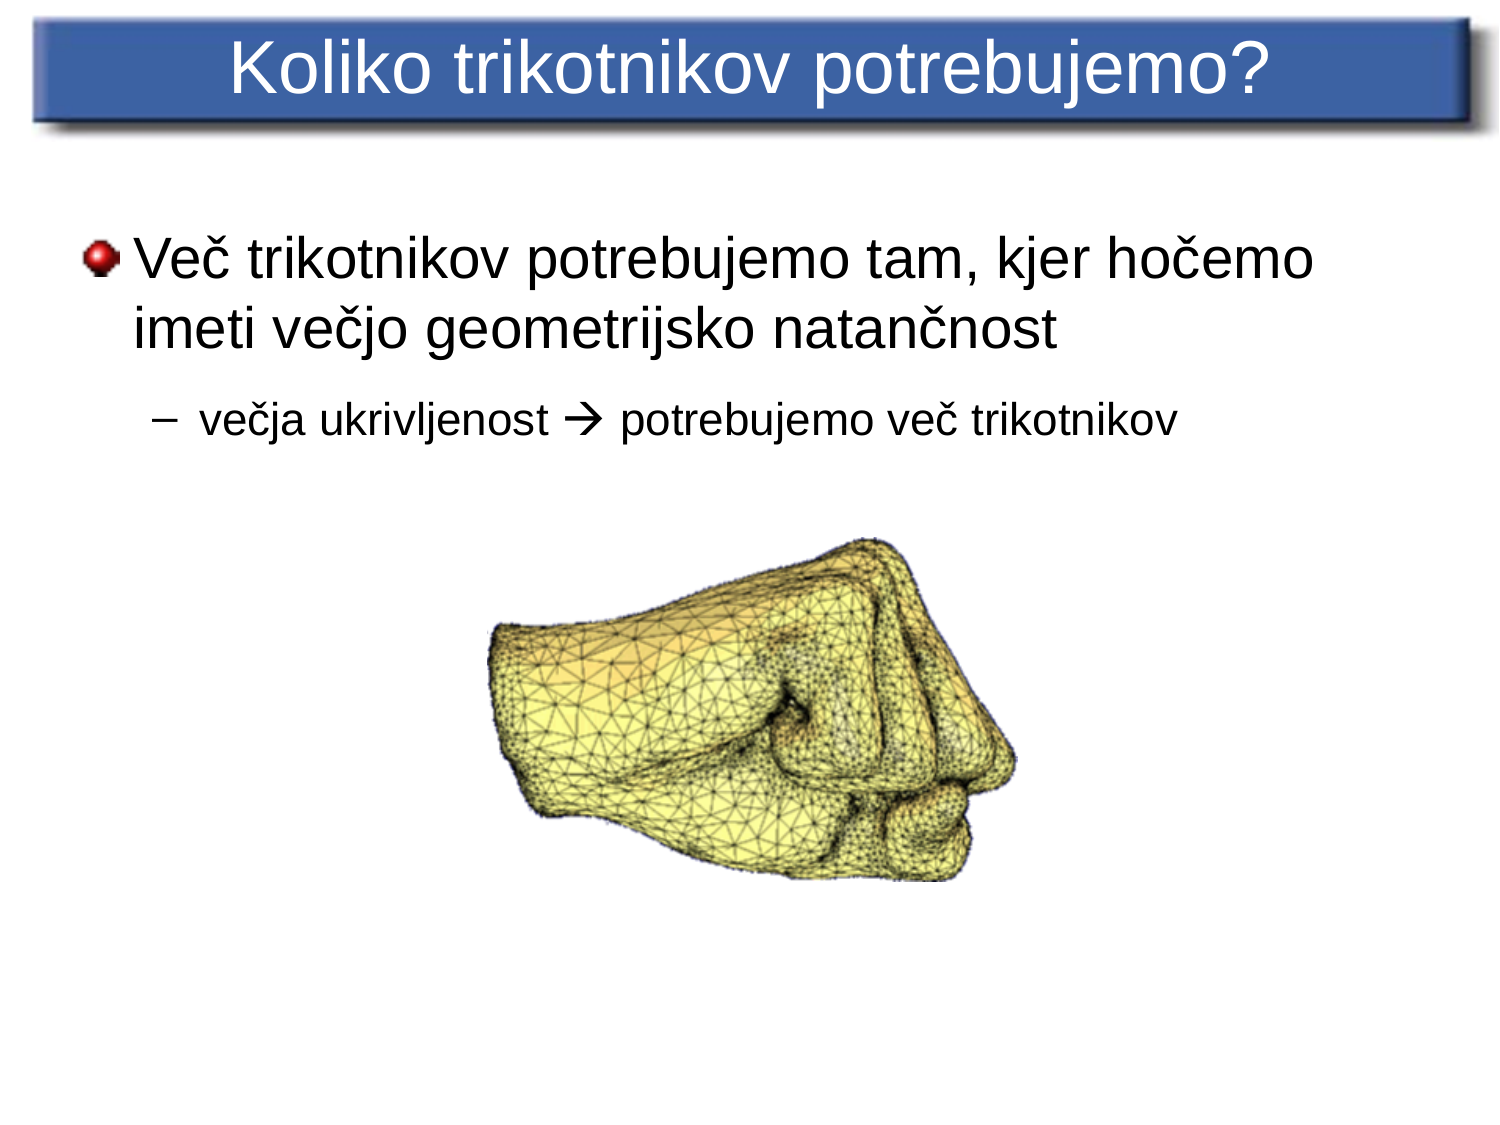

# Koliko trikotnikov potrebujemo?
Več trikotnikov potrebujemo tam, kjer hočemo imeti večjo geometrijsko natančnost
večja ukrivljenost  potrebujemo več trikotnikov